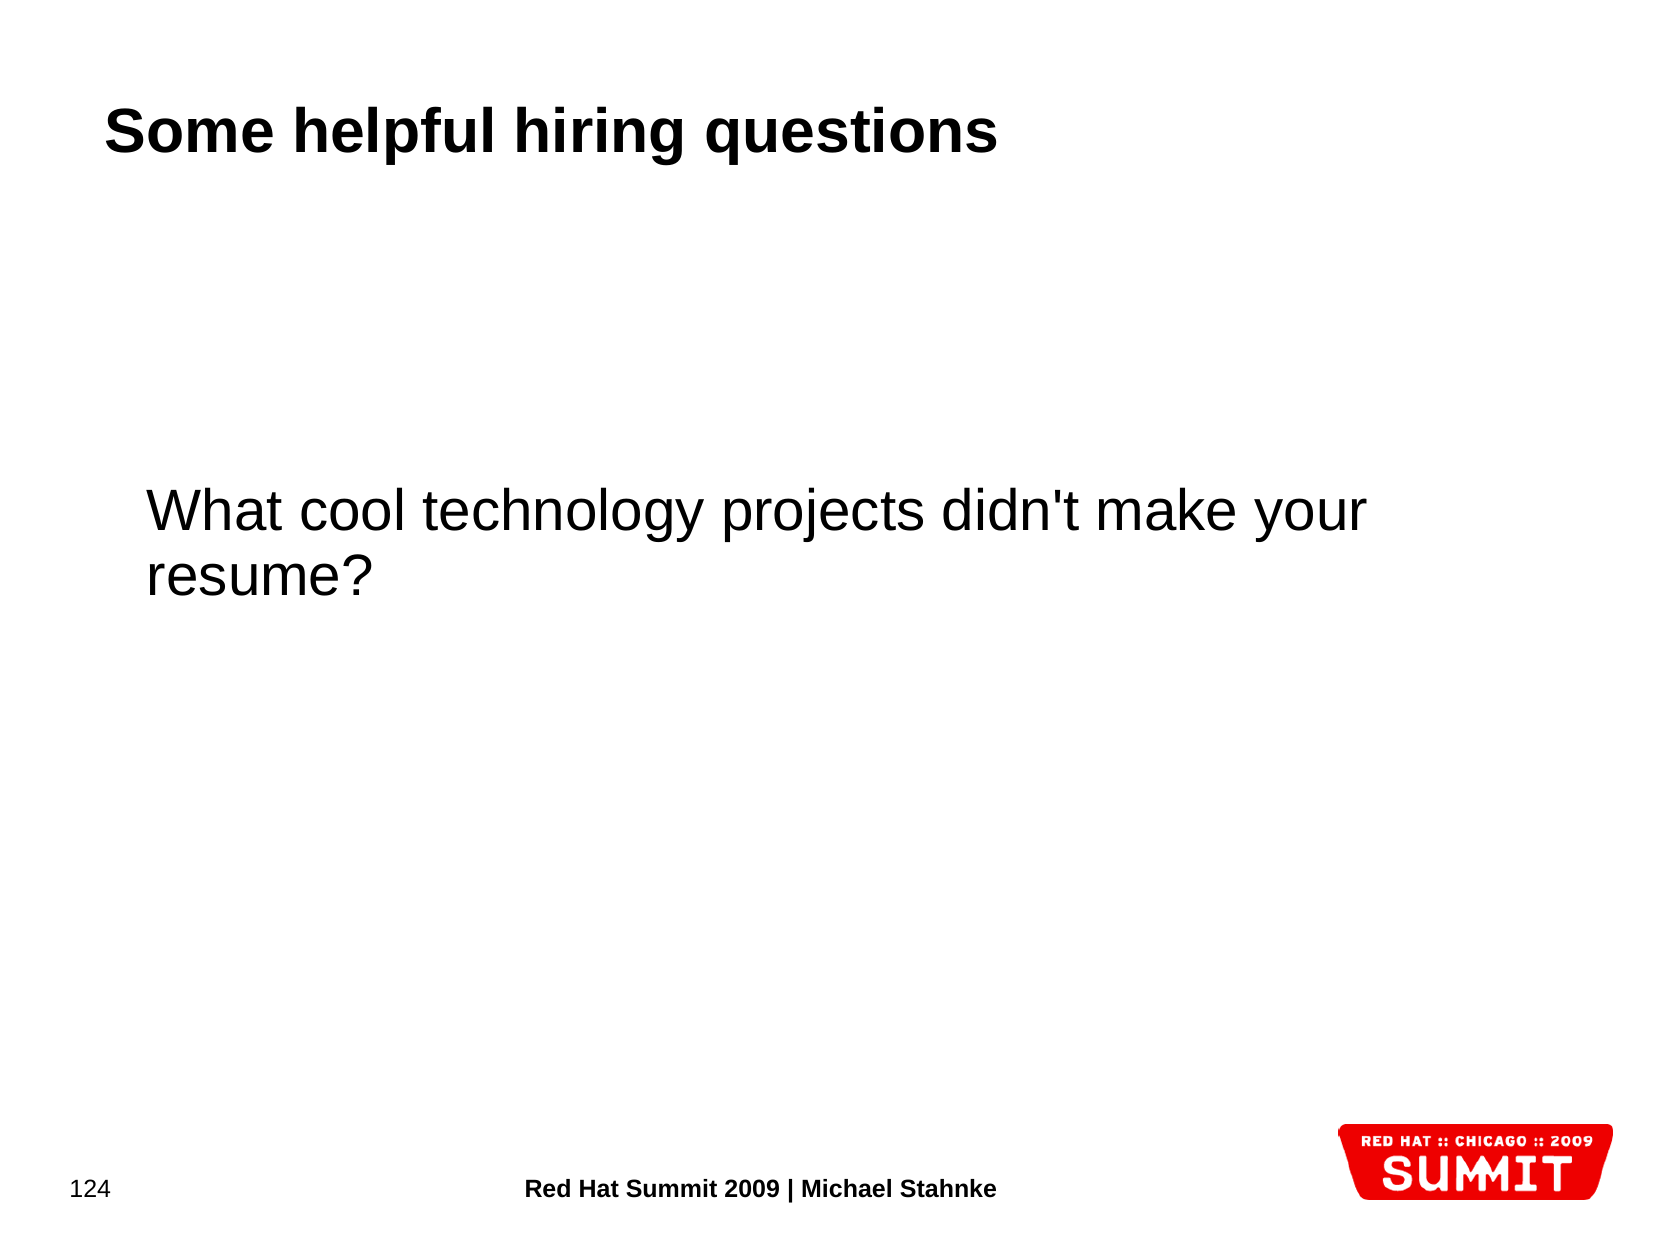

# Some helpful hiring questions
What cool technology projects didn't make your resume?